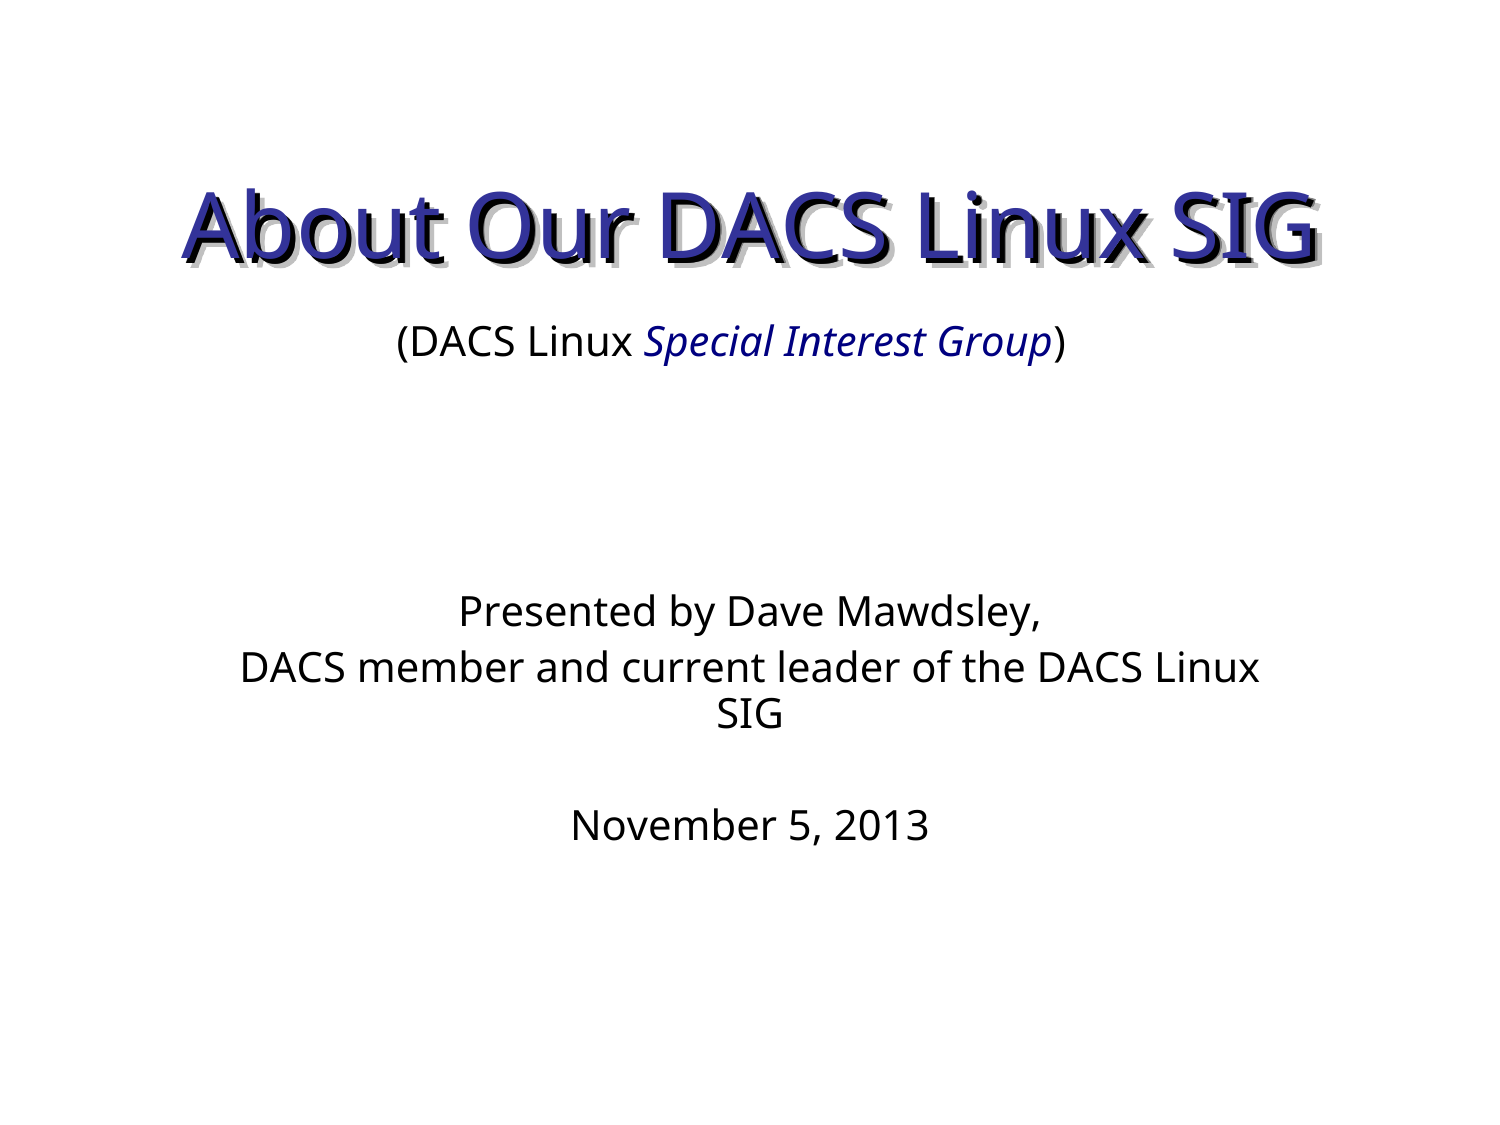

# About Our DACS Linux SIG
(DACS Linux Special Interest Group)
Presented by Dave Mawdsley,
DACS member and current leader of the DACS Linux SIG
November 5, 2013